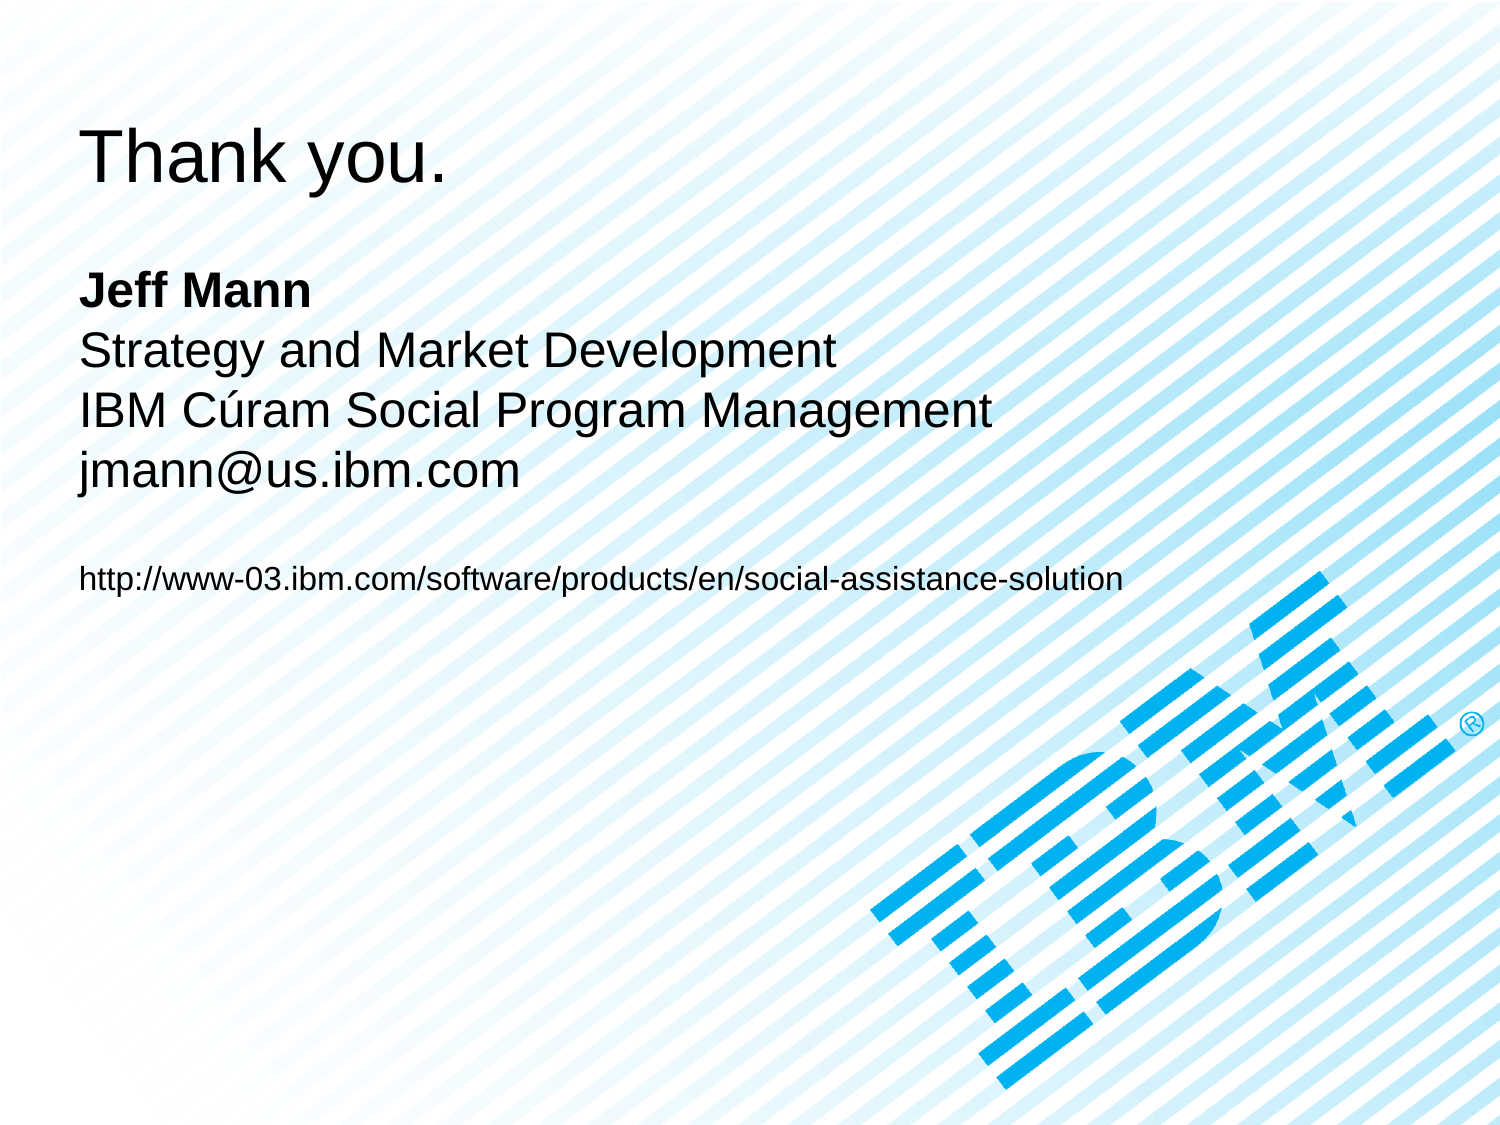

Thank you.
Jeff Mann
Strategy and Market Development
IBM Cúram Social Program Management
jmann@us.ibm.com
http://www-03.ibm.com/software/products/en/social-assistance-solution